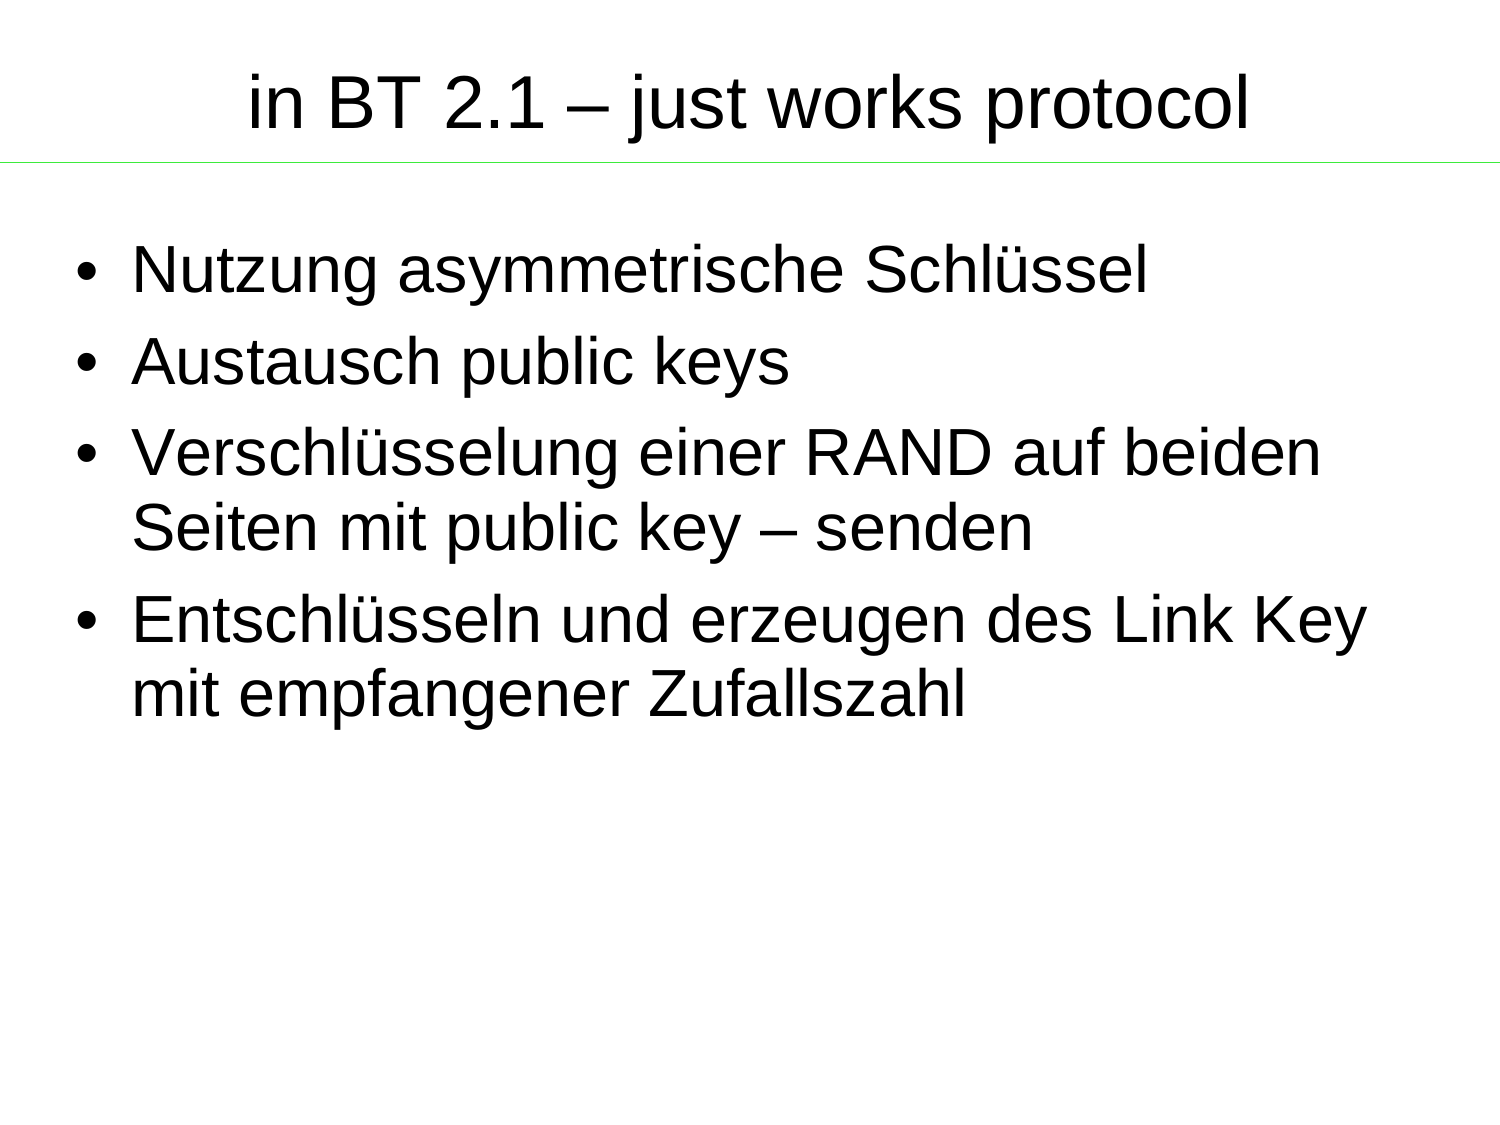

# in BT 2.1 – just works protocol
Nutzung asymmetrische Schlüssel
Austausch public keys
Verschlüsselung einer RAND auf beiden Seiten mit public key – senden
Entschlüsseln und erzeugen des Link Key mit empfangener Zufallszahl